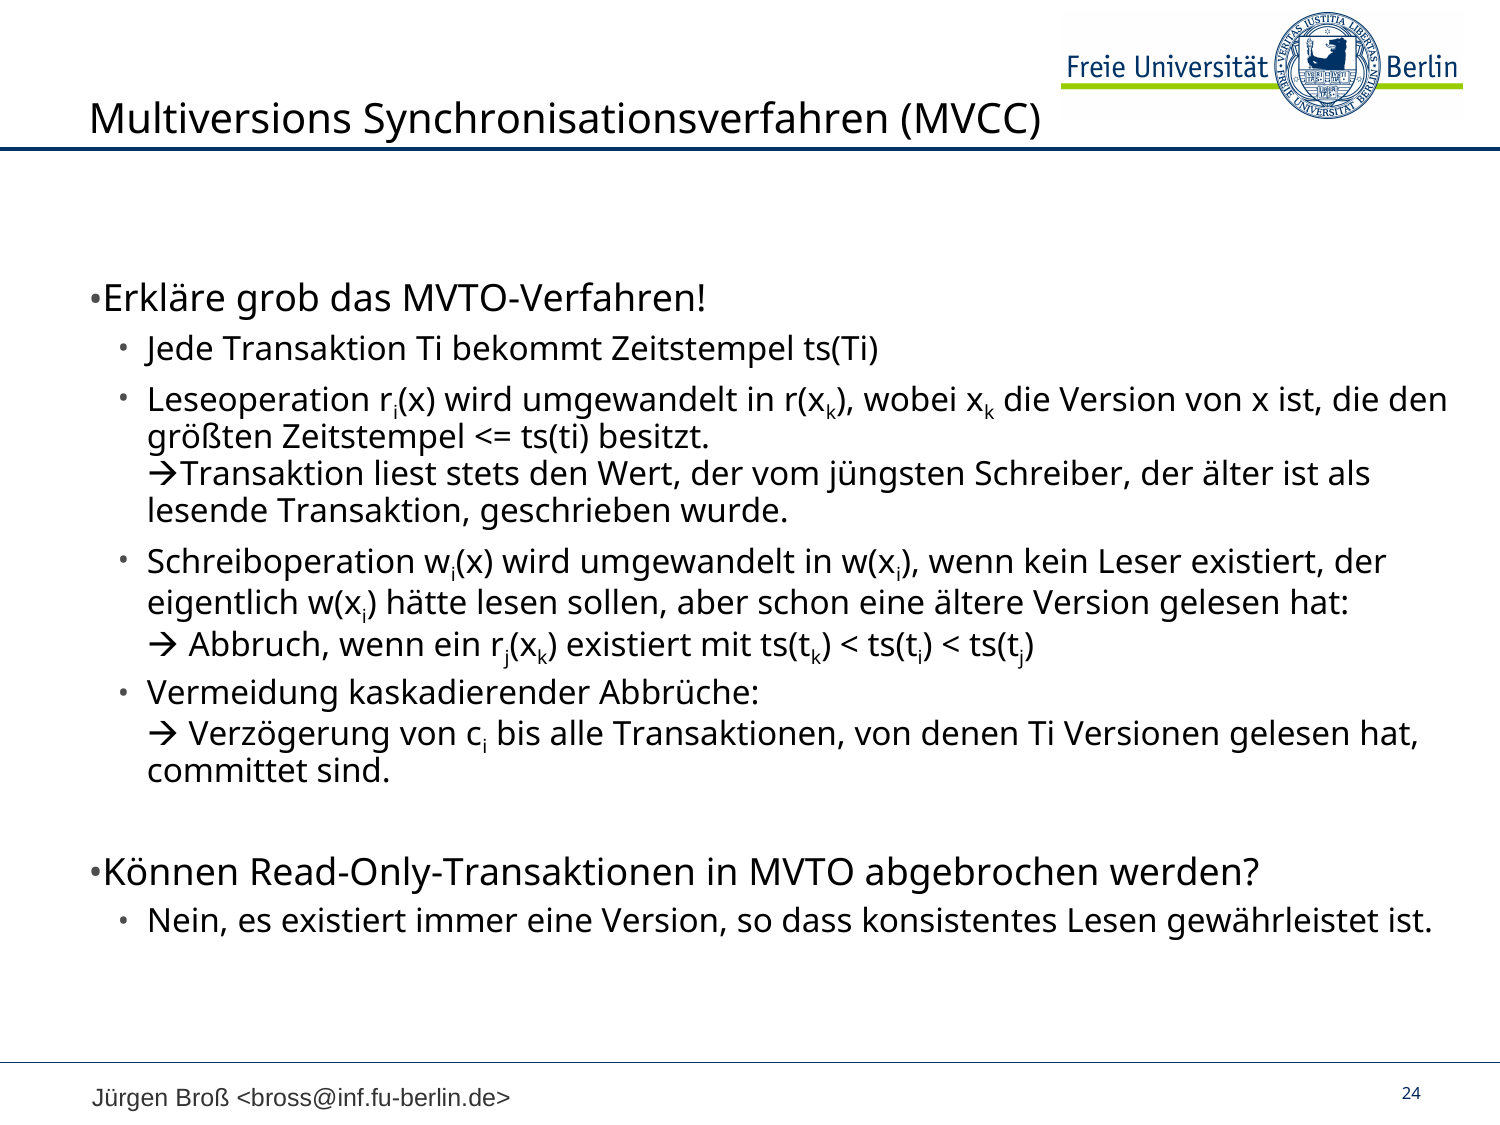

# Multiversions Synchronisationsverfahren (MVCC)
Erkläre grob das MVTO-Verfahren!
Jede Transaktion Ti bekommt Zeitstempel ts(Ti)
Leseoperation ri(x) wird umgewandelt in r(xk), wobei xk die Version von x ist, die den größten Zeitstempel <= ts(ti) besitzt.
Transaktion liest stets den Wert, der vom jüngsten Schreiber, der älter ist als lesende Transaktion, geschrieben wurde.
Schreiboperation wi(x) wird umgewandelt in w(xi), wenn kein Leser existiert, der eigentlich w(xi) hätte lesen sollen, aber schon eine ältere Version gelesen hat:
 Abbruch, wenn ein rj(xk) existiert mit ts(tk) < ts(ti) < ts(tj)
Vermeidung kaskadierender Abbrüche:
 Verzögerung von ci bis alle Transaktionen, von denen Ti Versionen gelesen hat, committet sind.
Können Read-Only-Transaktionen in MVTO abgebrochen werden?
Nein, es existiert immer eine Version, so dass konsistentes Lesen gewährleistet ist.